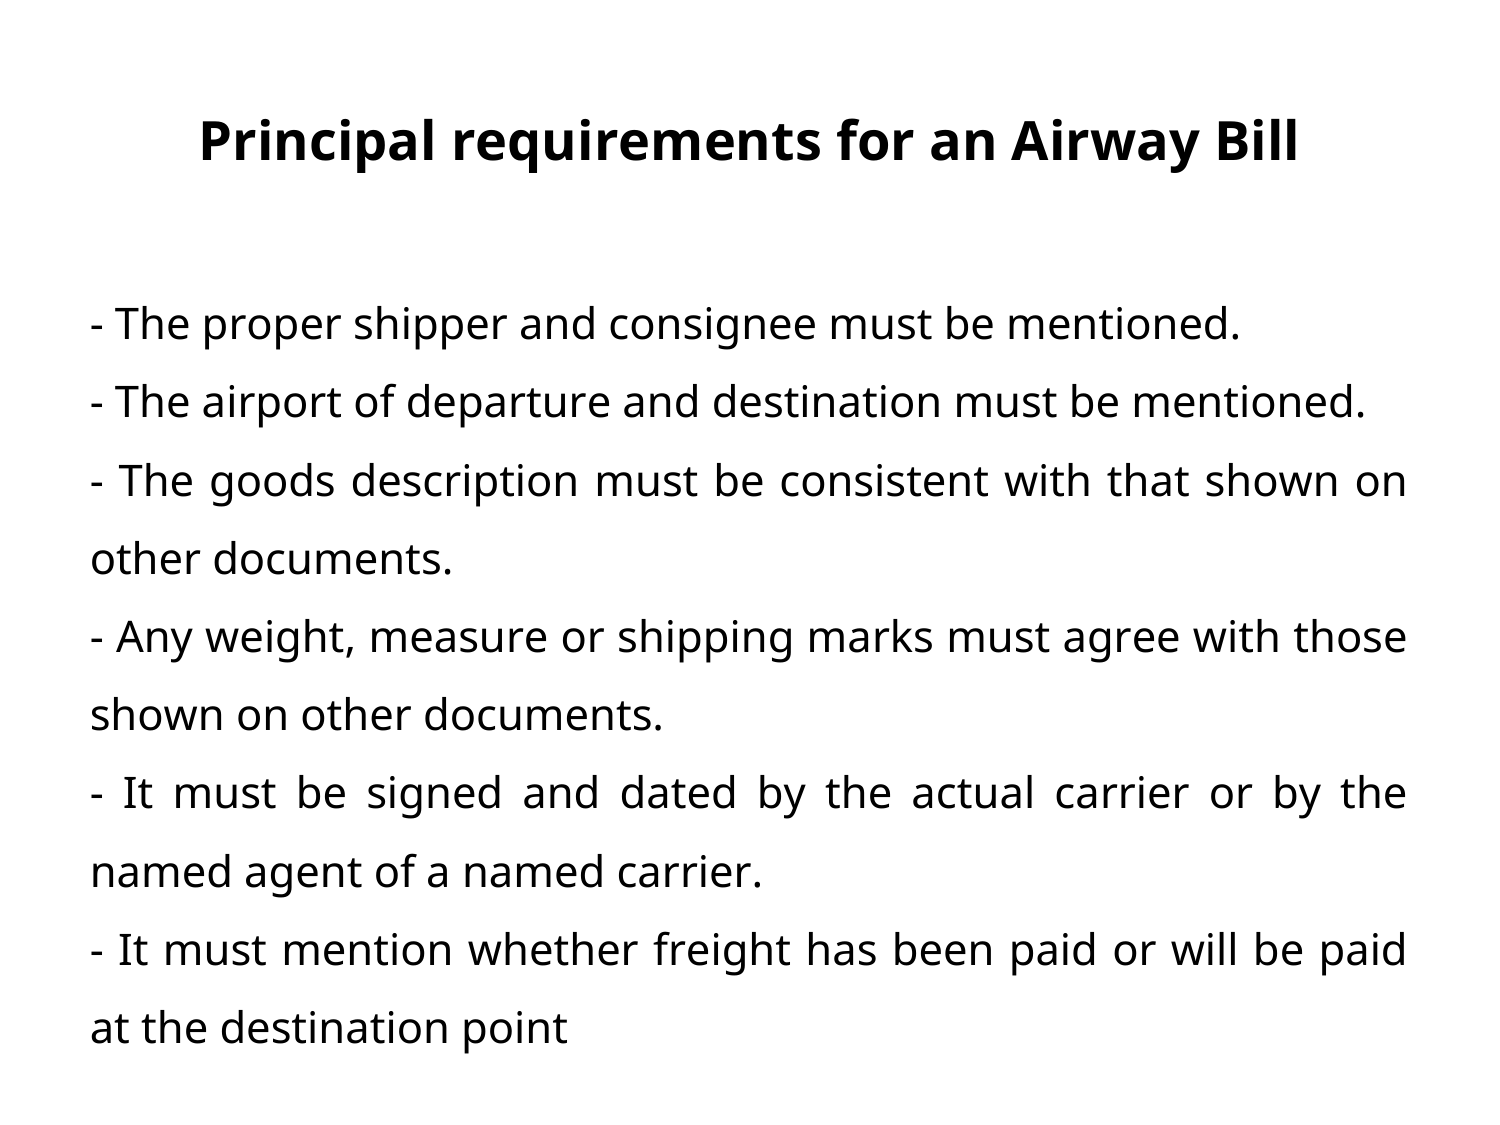

# Principal requirements for an Airway Bill
- The proper shipper and consignee must be mentioned.
- The airport of departure and destination must be mentioned.
- The goods description must be consistent with that shown on other documents.
- Any weight, measure or shipping marks must agree with those shown on other documents.
- It must be signed and dated by the actual carrier or by the named agent of a named carrier.
- It must mention whether freight has been paid or will be paid at the destination point